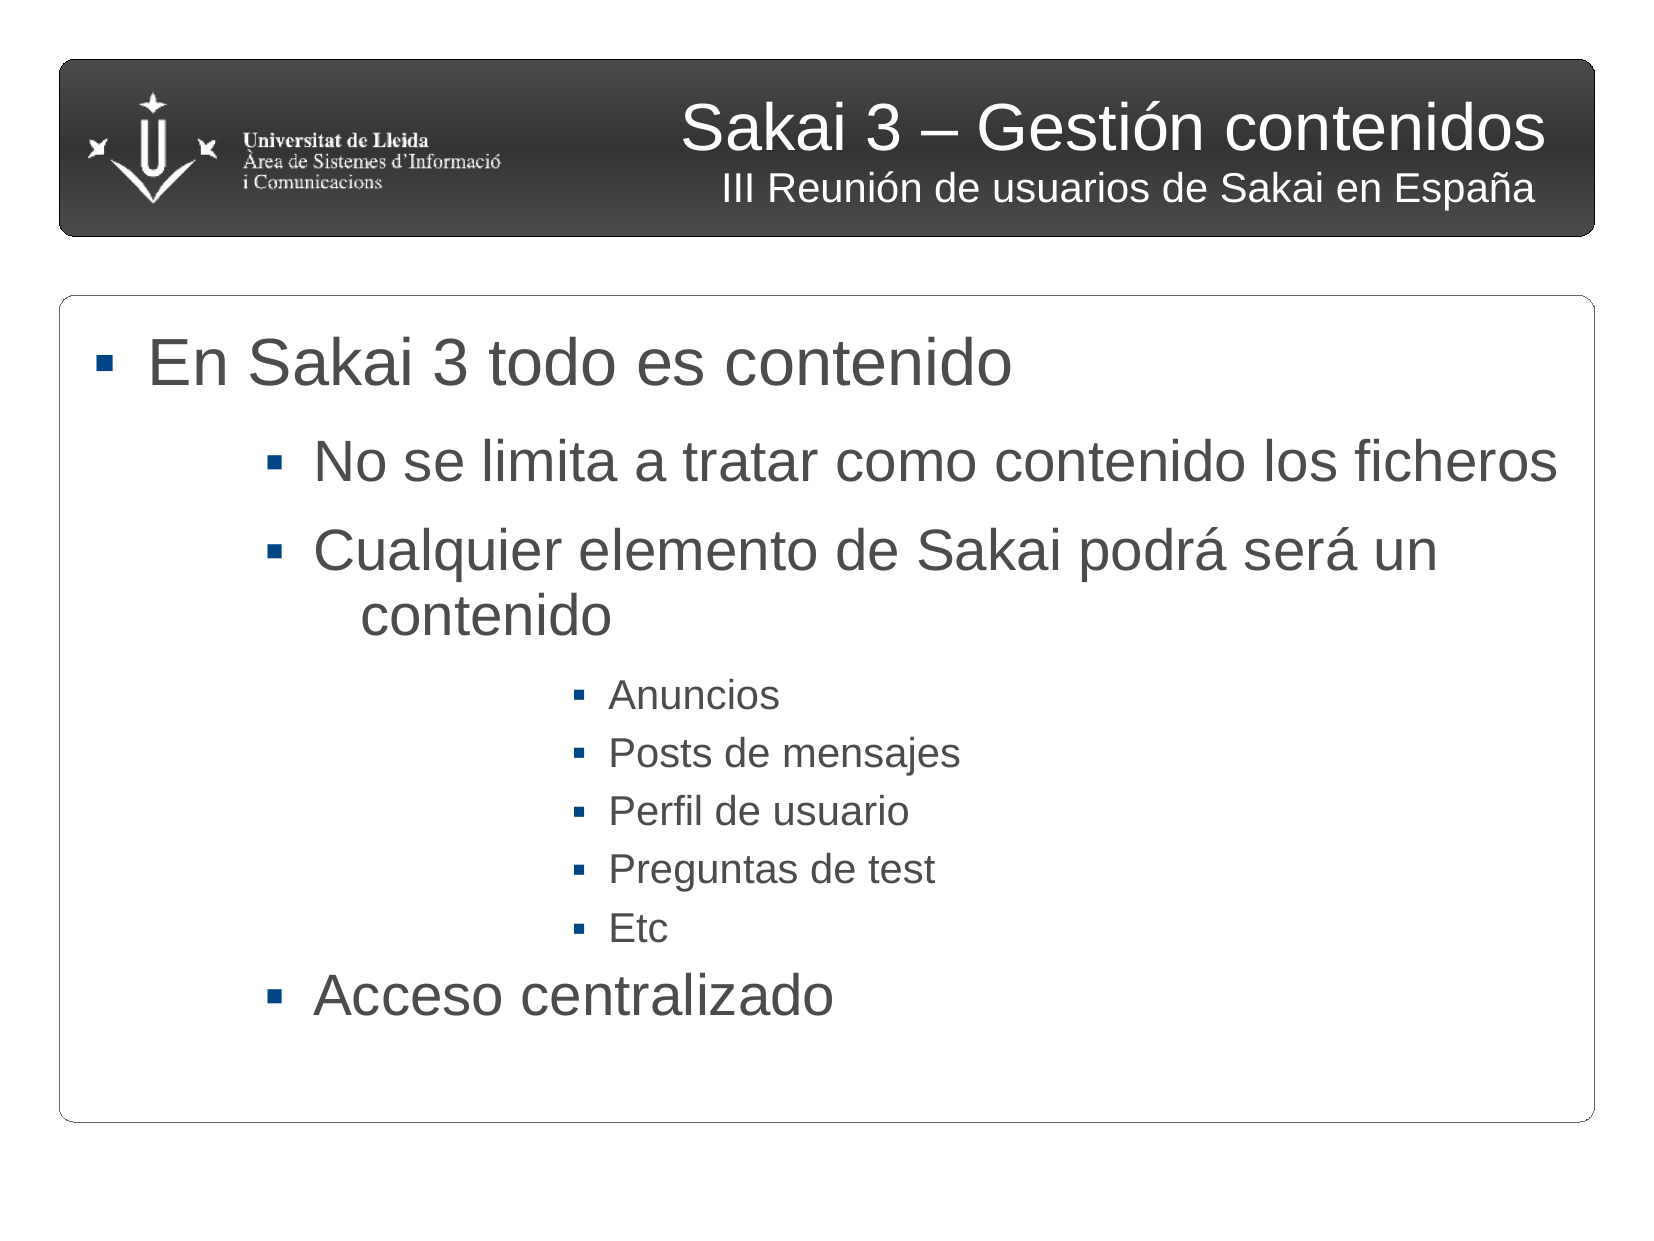

# Sakai 3 – Gestión contenidos III Reunión de usuarios de Sakai en España
En Sakai 3 todo es contenido
No se limita a tratar como contenido los ficheros
Cualquier elemento de Sakai podrá será un contenido
Anuncios
Posts de mensajes
Perfil de usuario
Preguntas de test
Etc
Acceso centralizado